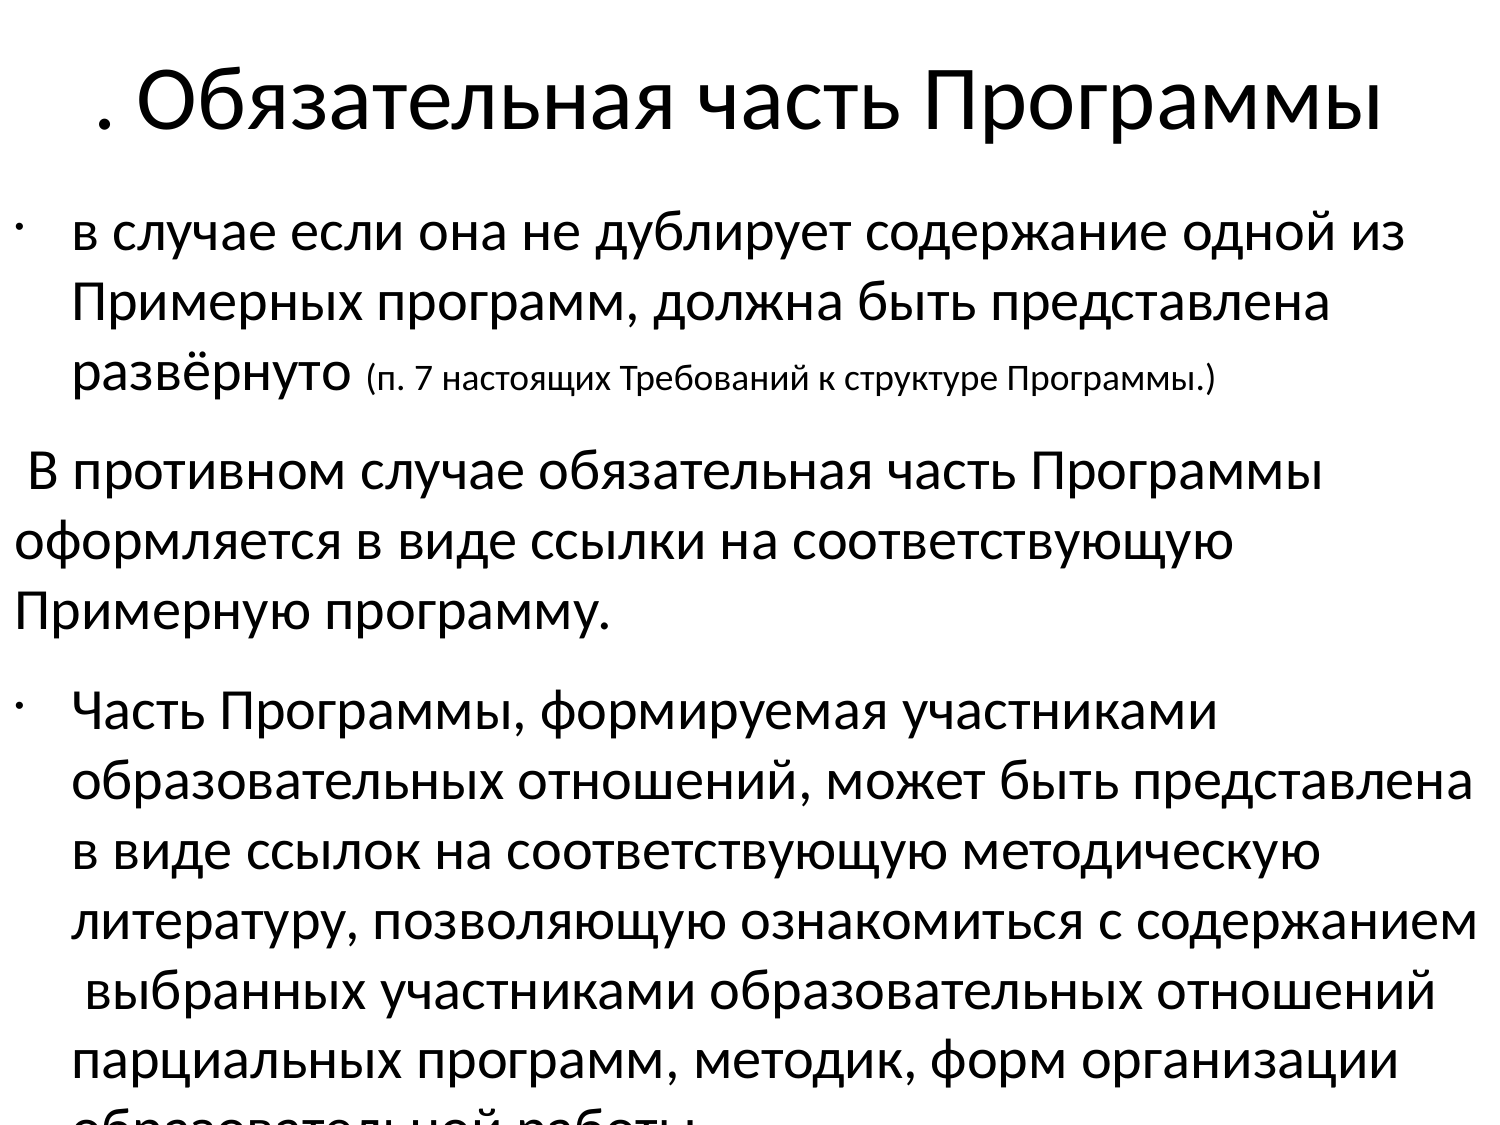

# . Обязательная часть Программы
в случае если она не дублирует содержание одной из Примерных программ, должна быть представлена развёрнуто (п. 7 настоящих Требований к структуре Программы.)
 В противном случае обязательная часть Программы оформляется в виде ссылки на соответствующую Примерную программу.
Часть Программы, формируемая участниками образовательных отношений, может быть представлена в виде ссылок на соответствующую методическую литературу, позволяющую ознакомиться с содержанием выбранных участниками образовательных отношений парциальных программ, методик, форм организации образовательной работы.